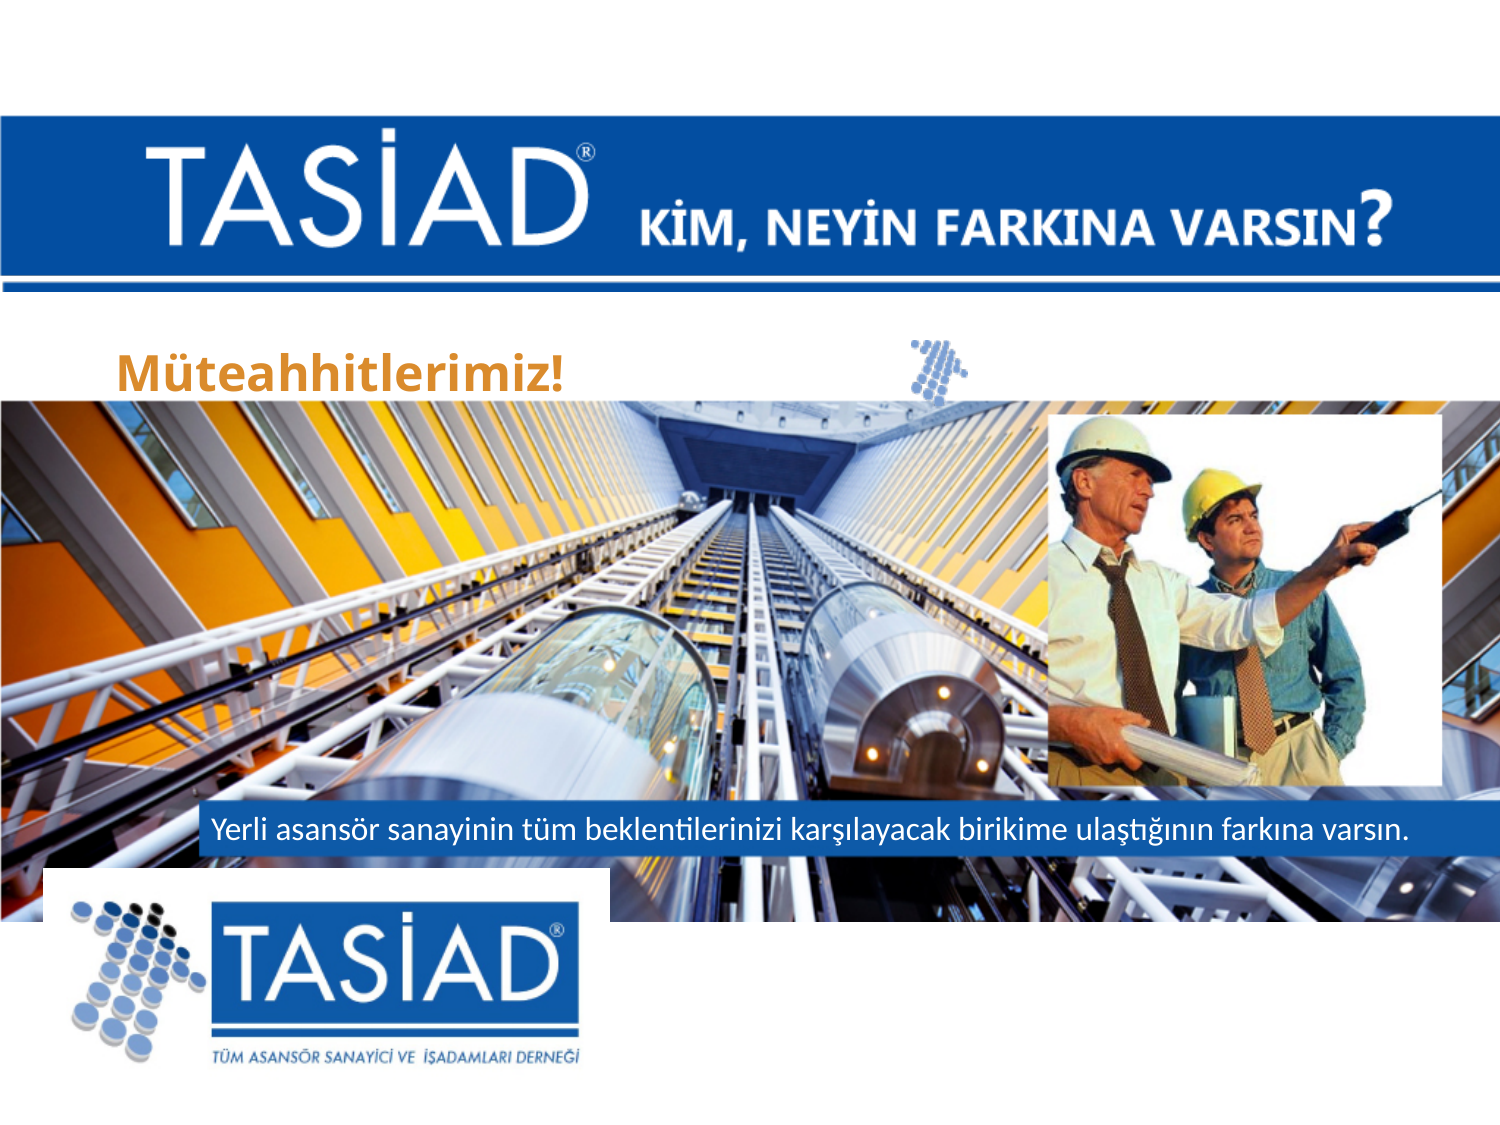

Müteahhitlerimiz!
Yerli asansör sanayinin tüm beklentilerinizi karşılayacak birikime ulaştığının farkına varsın.